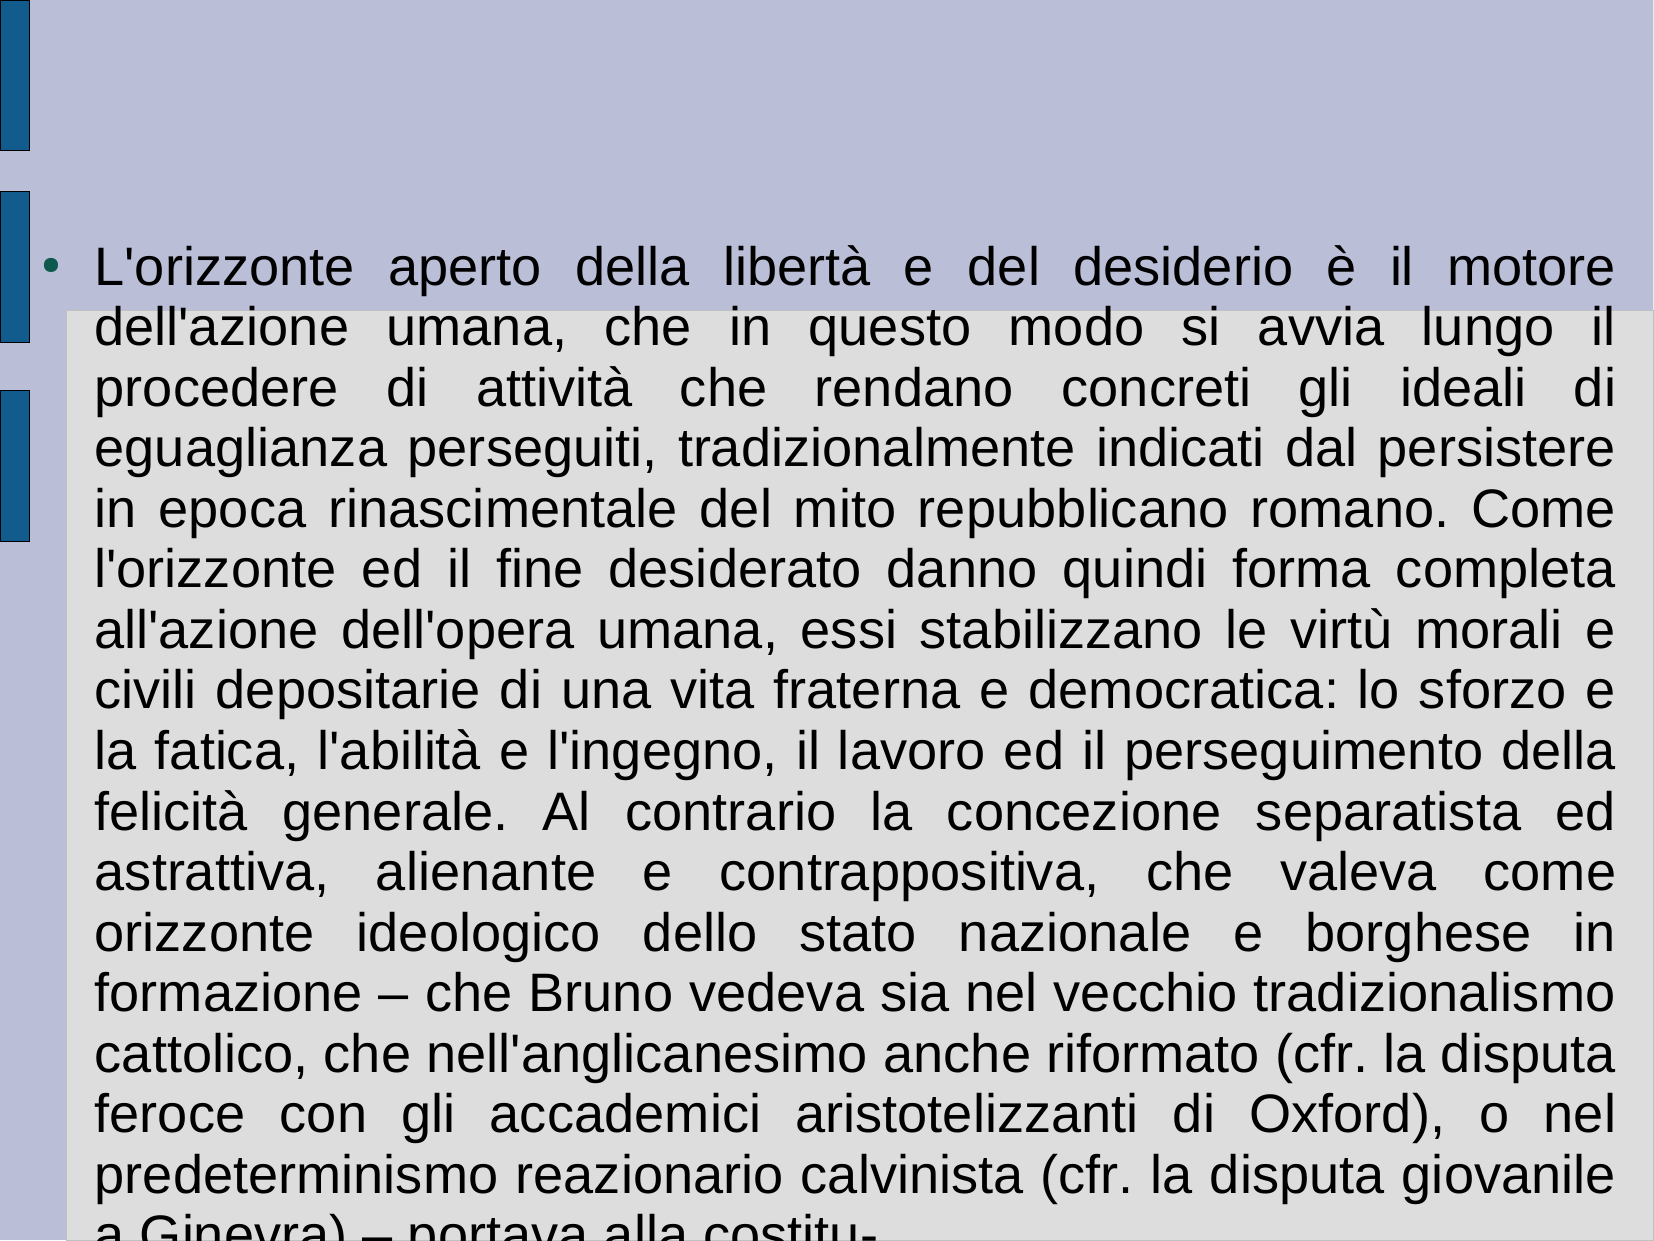

#
L'orizzonte aperto della libertà e del desiderio è il motore dell'azione umana, che in questo modo si avvia lungo il procedere di attività che rendano concreti gli ideali di eguaglianza perseguiti, tradizionalmente indicati dal persistere in epoca rinascimentale del mito repubblicano romano. Come l'orizzonte ed il fine desiderato danno quindi forma completa all'azione dell'opera umana, essi stabilizzano le virtù morali e civili depositarie di una vita fraterna e democratica: lo sforzo e la fatica, l'abilità e l'ingegno, il lavoro ed il perseguimento della felicità generale. Al contrario la concezione separatista ed astrattiva, alienante e contrappositiva, che valeva come orizzonte ideologico dello stato nazionale e borghese in formazione – che Bruno vedeva sia nel vecchio tradizionalismo cattolico, che nell'anglicanesimo anche riformato (cfr. la disputa feroce con gli accademici aristotelizzanti di Oxford), o nel predeterminismo reazionario calvinista (cfr. la disputa giovanile a Ginevra) – portava alla costitu-